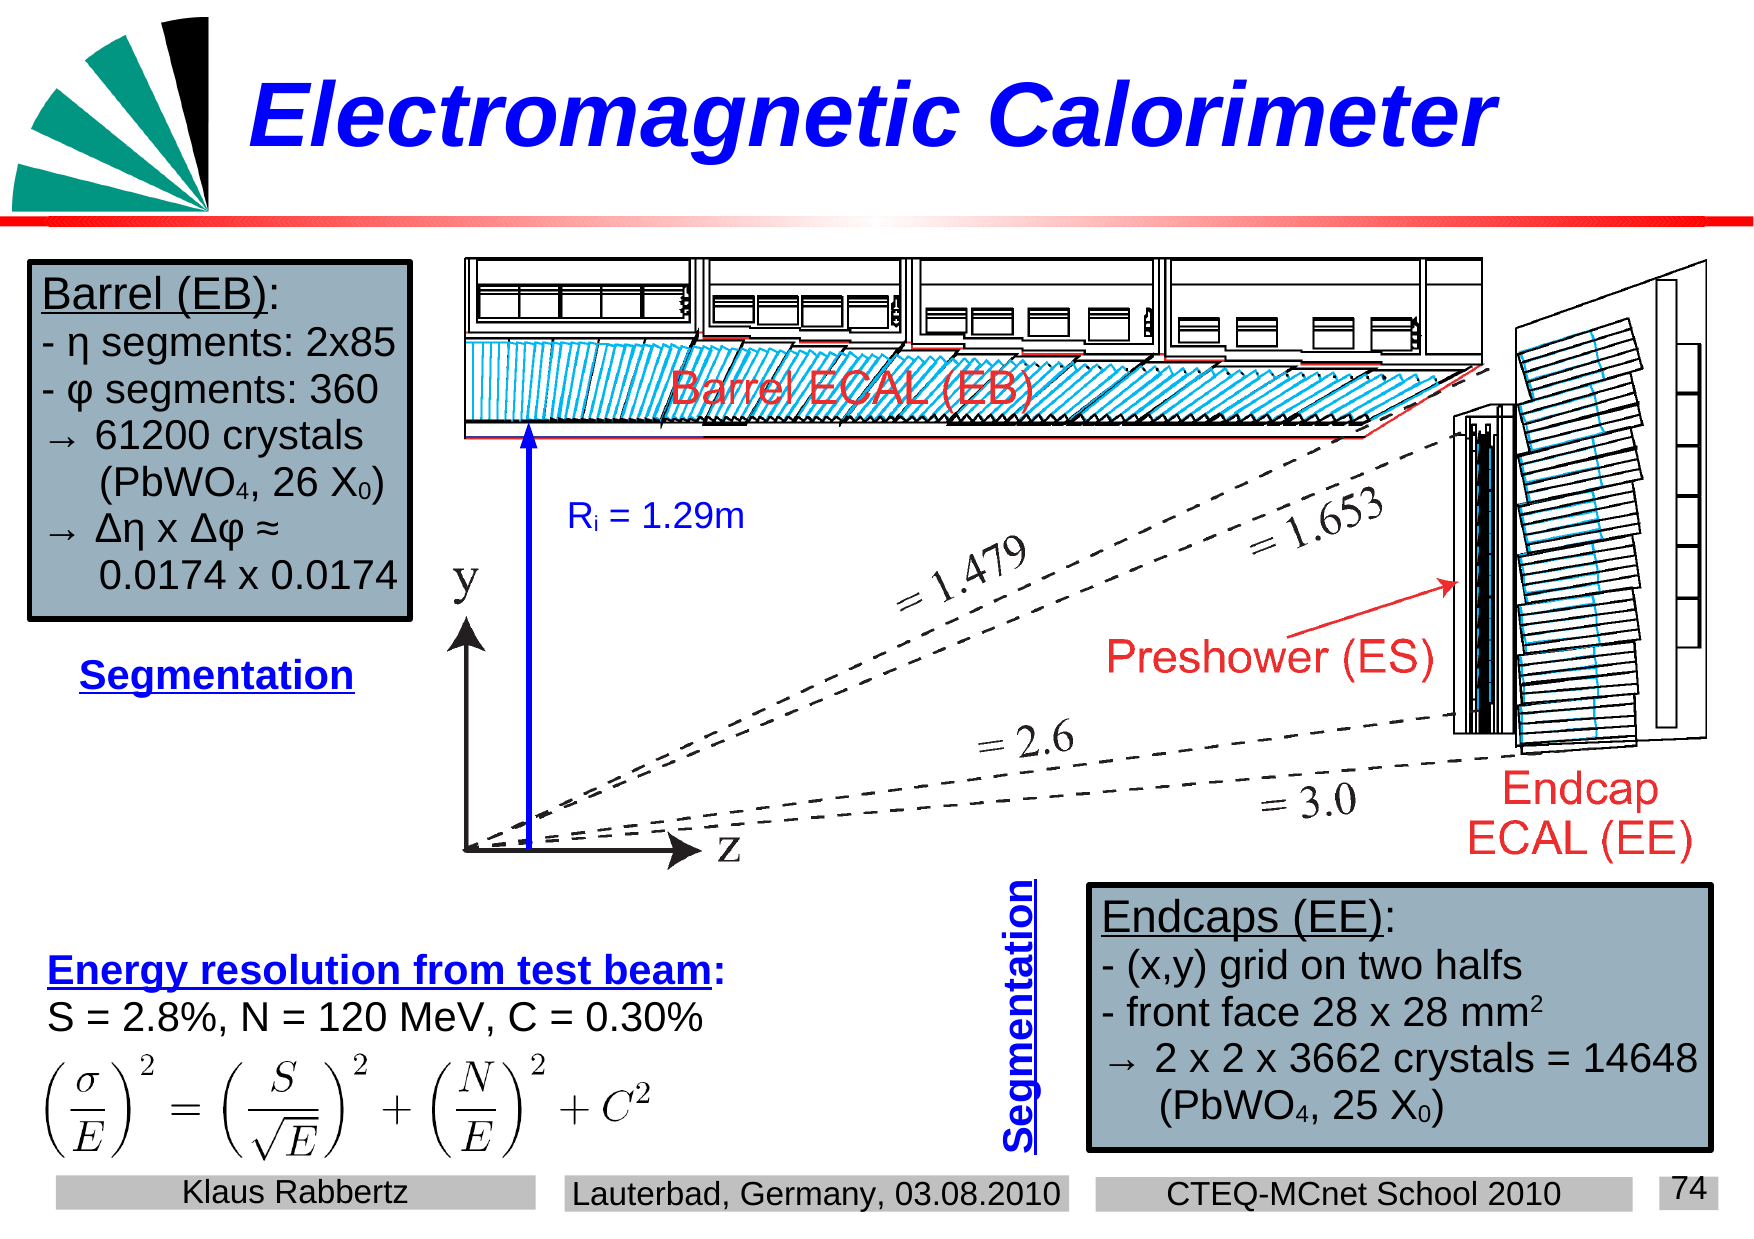

# Electromagnetic Calorimeter
Barrel (EB):
- η segments: 2x85
- φ segments: 360
→ 61200 crystals
 (PbWO4, 26 X0)
→ Δη x Δφ ≈
 0.0174 x 0.0174
Ri = 1.29m
Segmentation
Endcaps (EE):
- (x,y) grid on two halfs
- front face 28 x 28 mm2
→ 2 x 2 x 3662 crystals = 14648
 (PbWO4, 25 X0)
Energy resolution from test beam:
S = 2.8%, N = 120 MeV, C = 0.30%
Segmentation